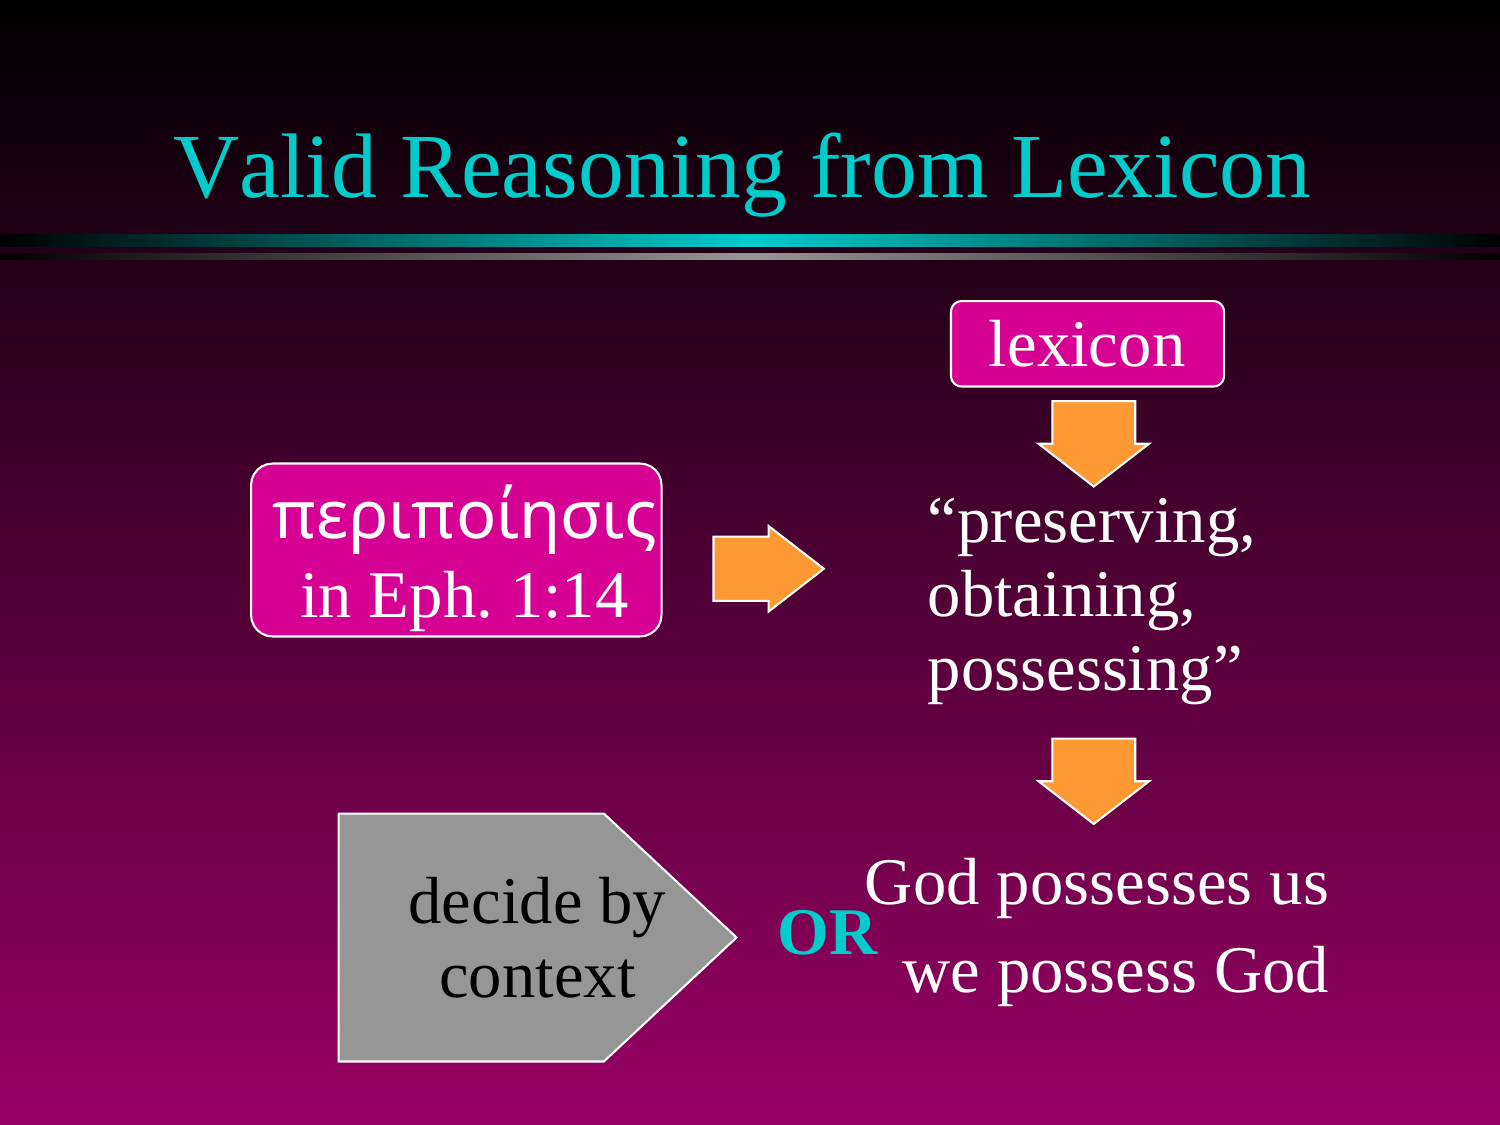

# Valid Reasoning from Lexicon
lexicon
“preserving, obtaining, possessing”
περιποίησις
in Eph. 1:14
God possesses us
OR
we possess God
decide by
context